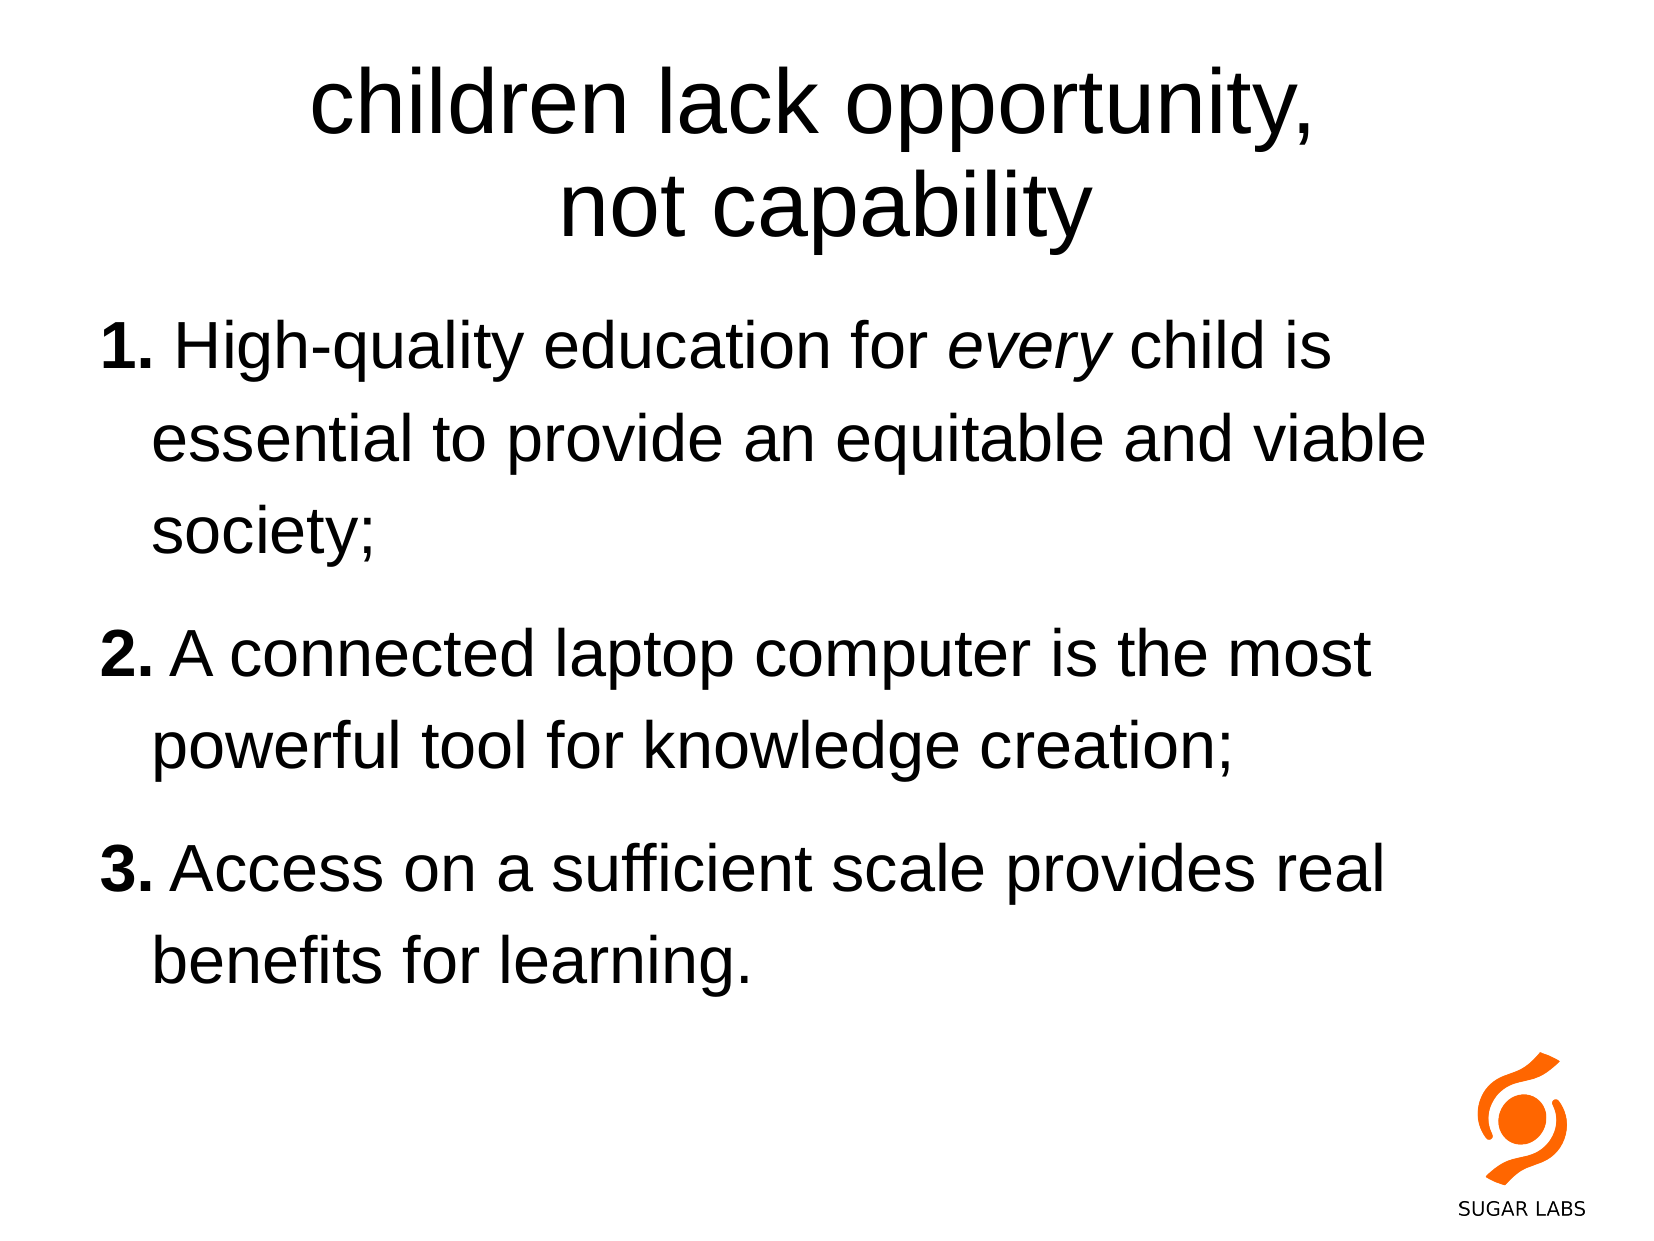

# children lack opportunity, not capability
1. High-quality education for every child is essential to provide an equitable and viable society;
2. A connected laptop computer is the most powerful tool for knowledge creation;
3. Access on a sufficient scale provides real benefits for learning.